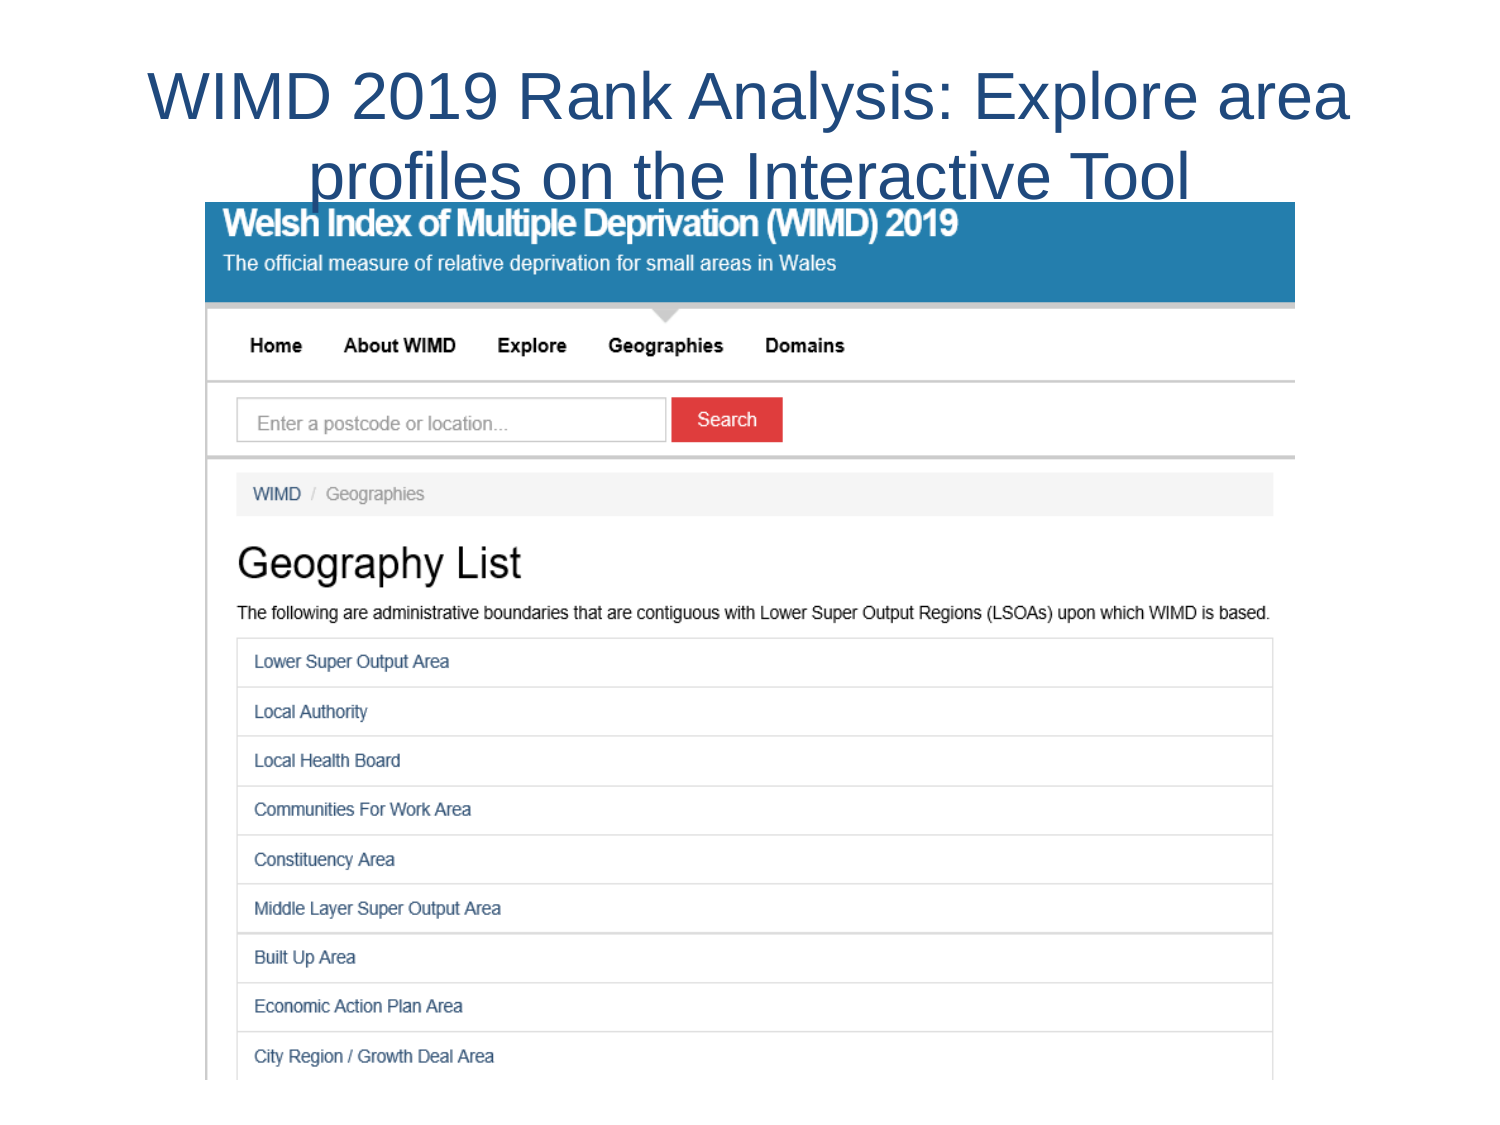

# WIMD 2019 Rank Analysis: Explore area profiles on the Interactive Tool